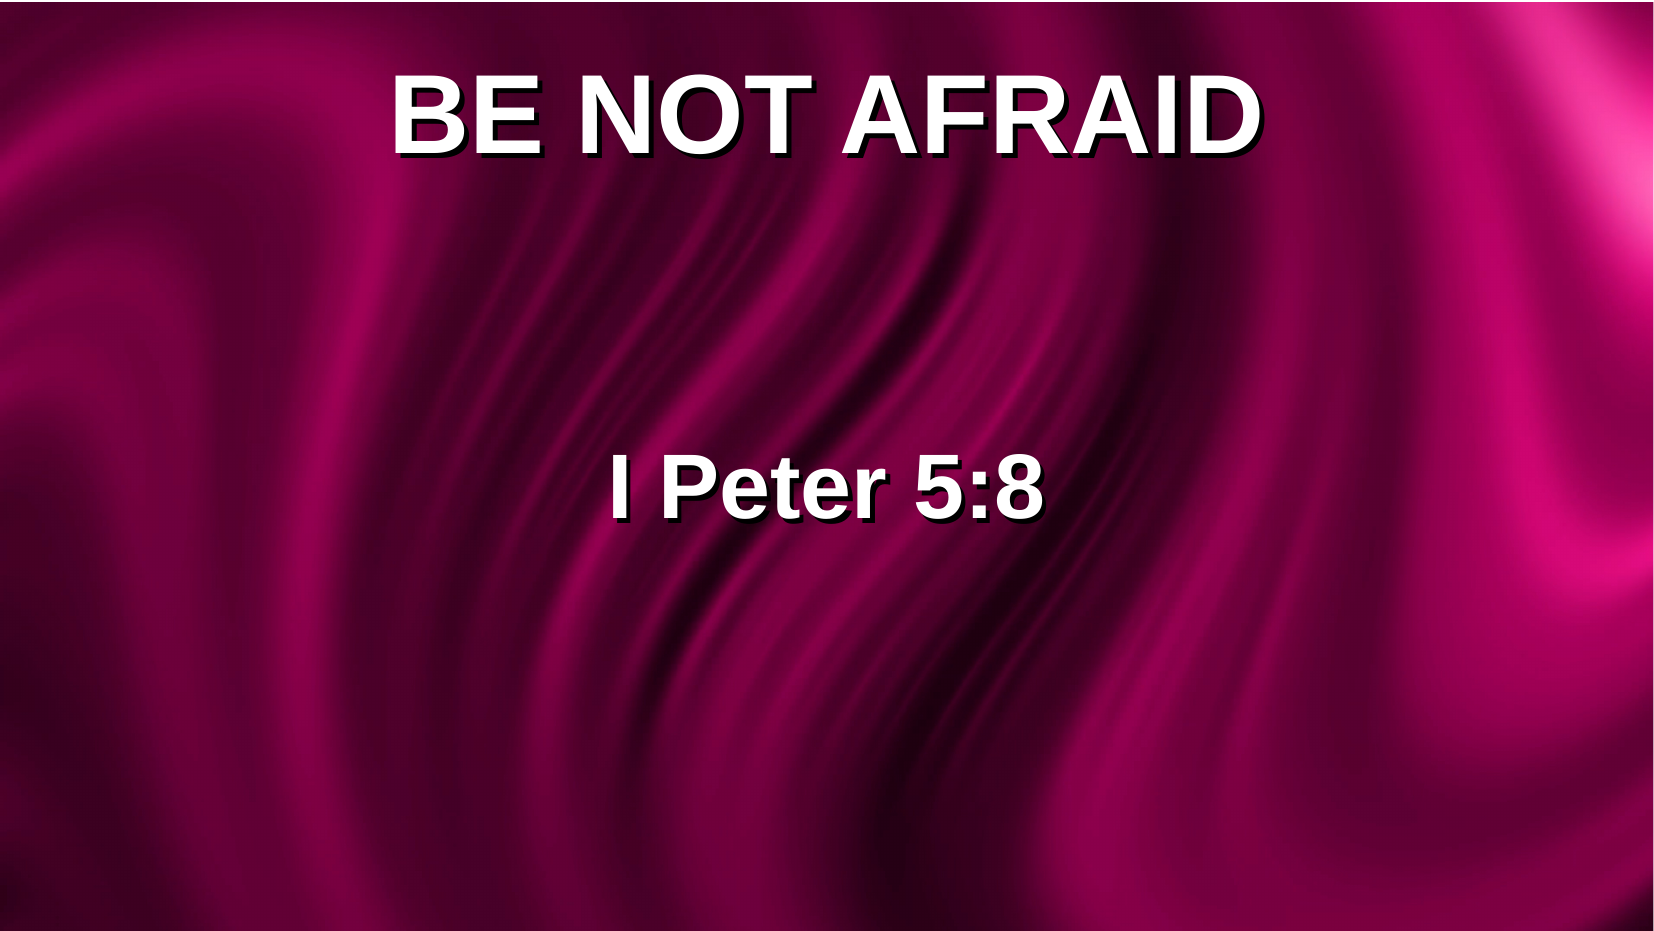

# BE NOT AFRAID
I Peter 5:8